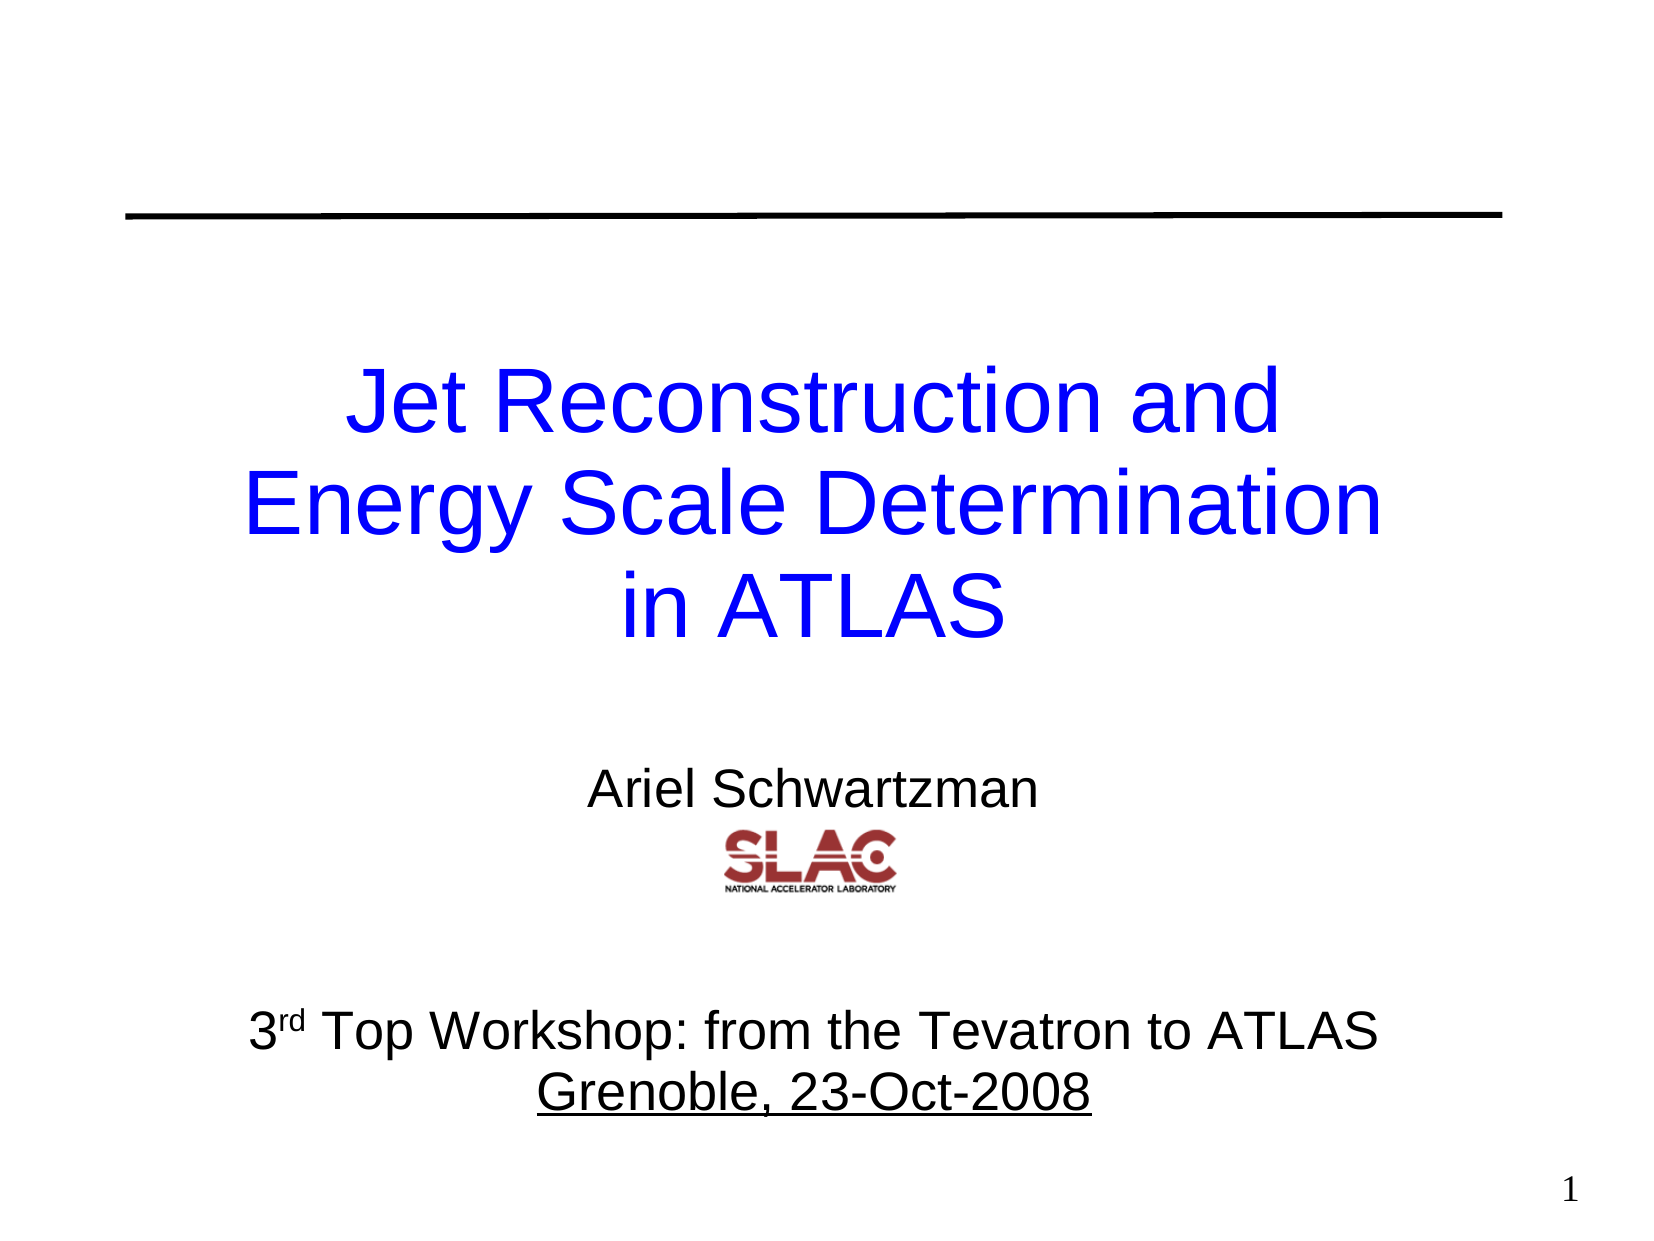

Jet Reconstruction and
Energy Scale Determination
in ATLAS
Ariel Schwartzman
3rd Top Workshop: from the Tevatron to ATLAS
Grenoble, 23-Oct-2008